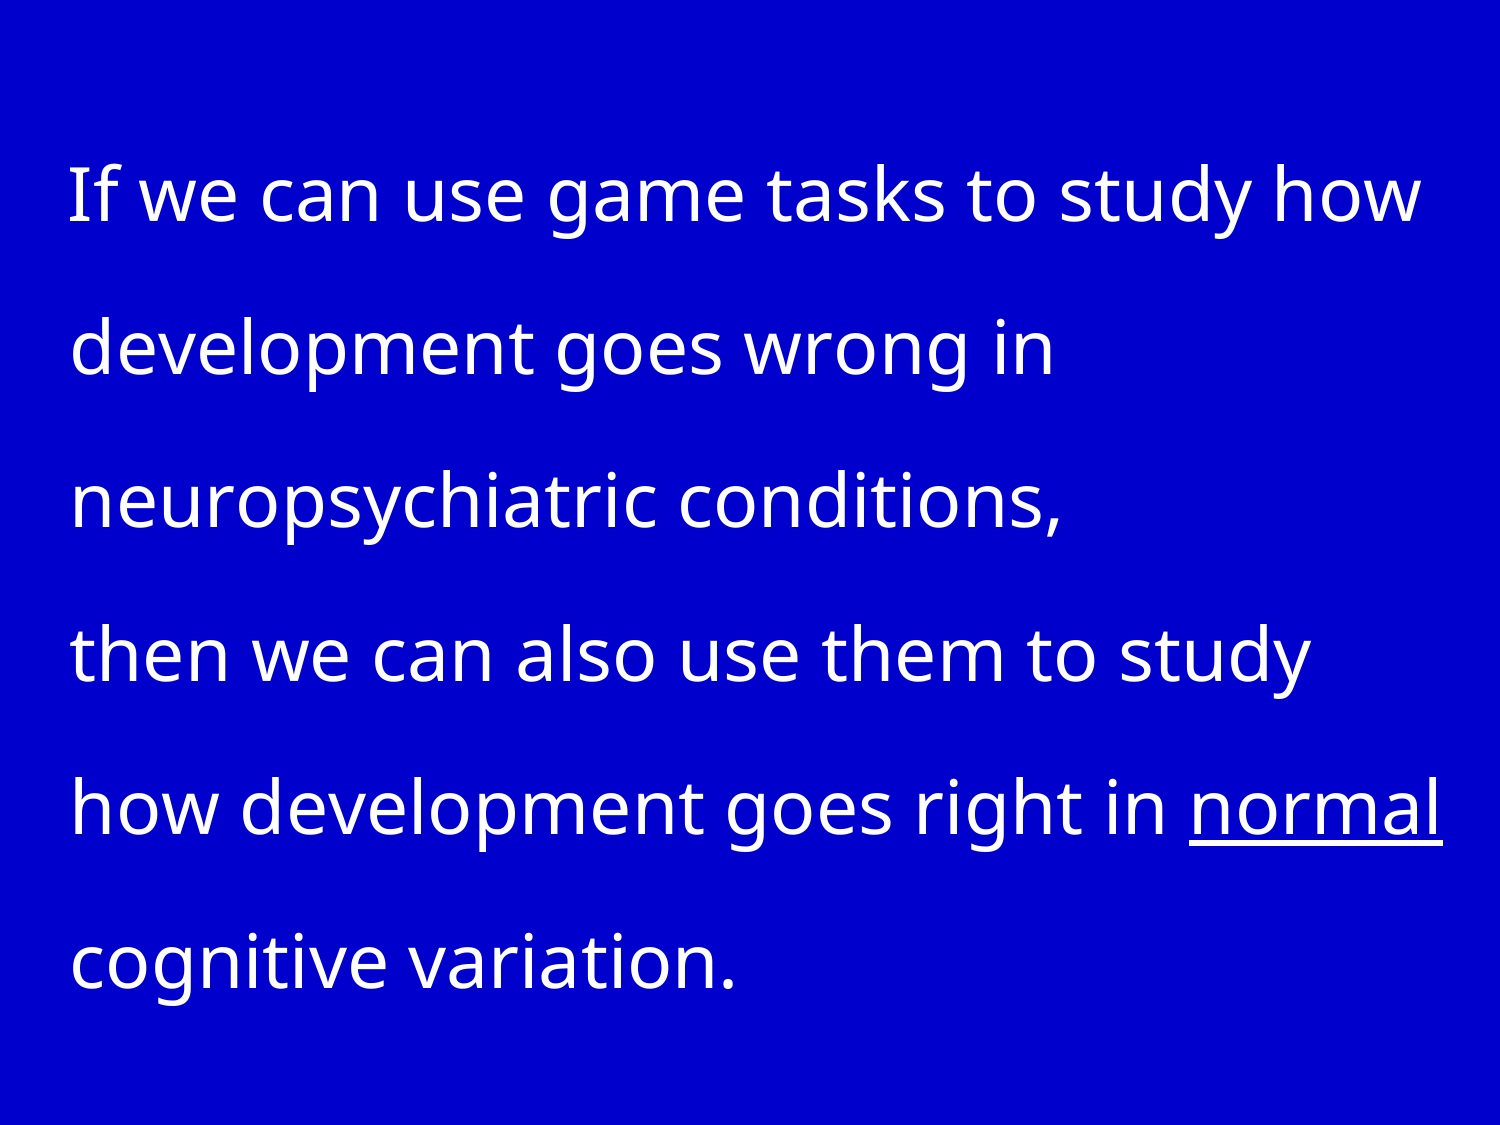

# If we can use game tasks to study how development goes wrong in neuropsychiatric conditions, then we can also use them to study how development goes right in normal cognitive variation.